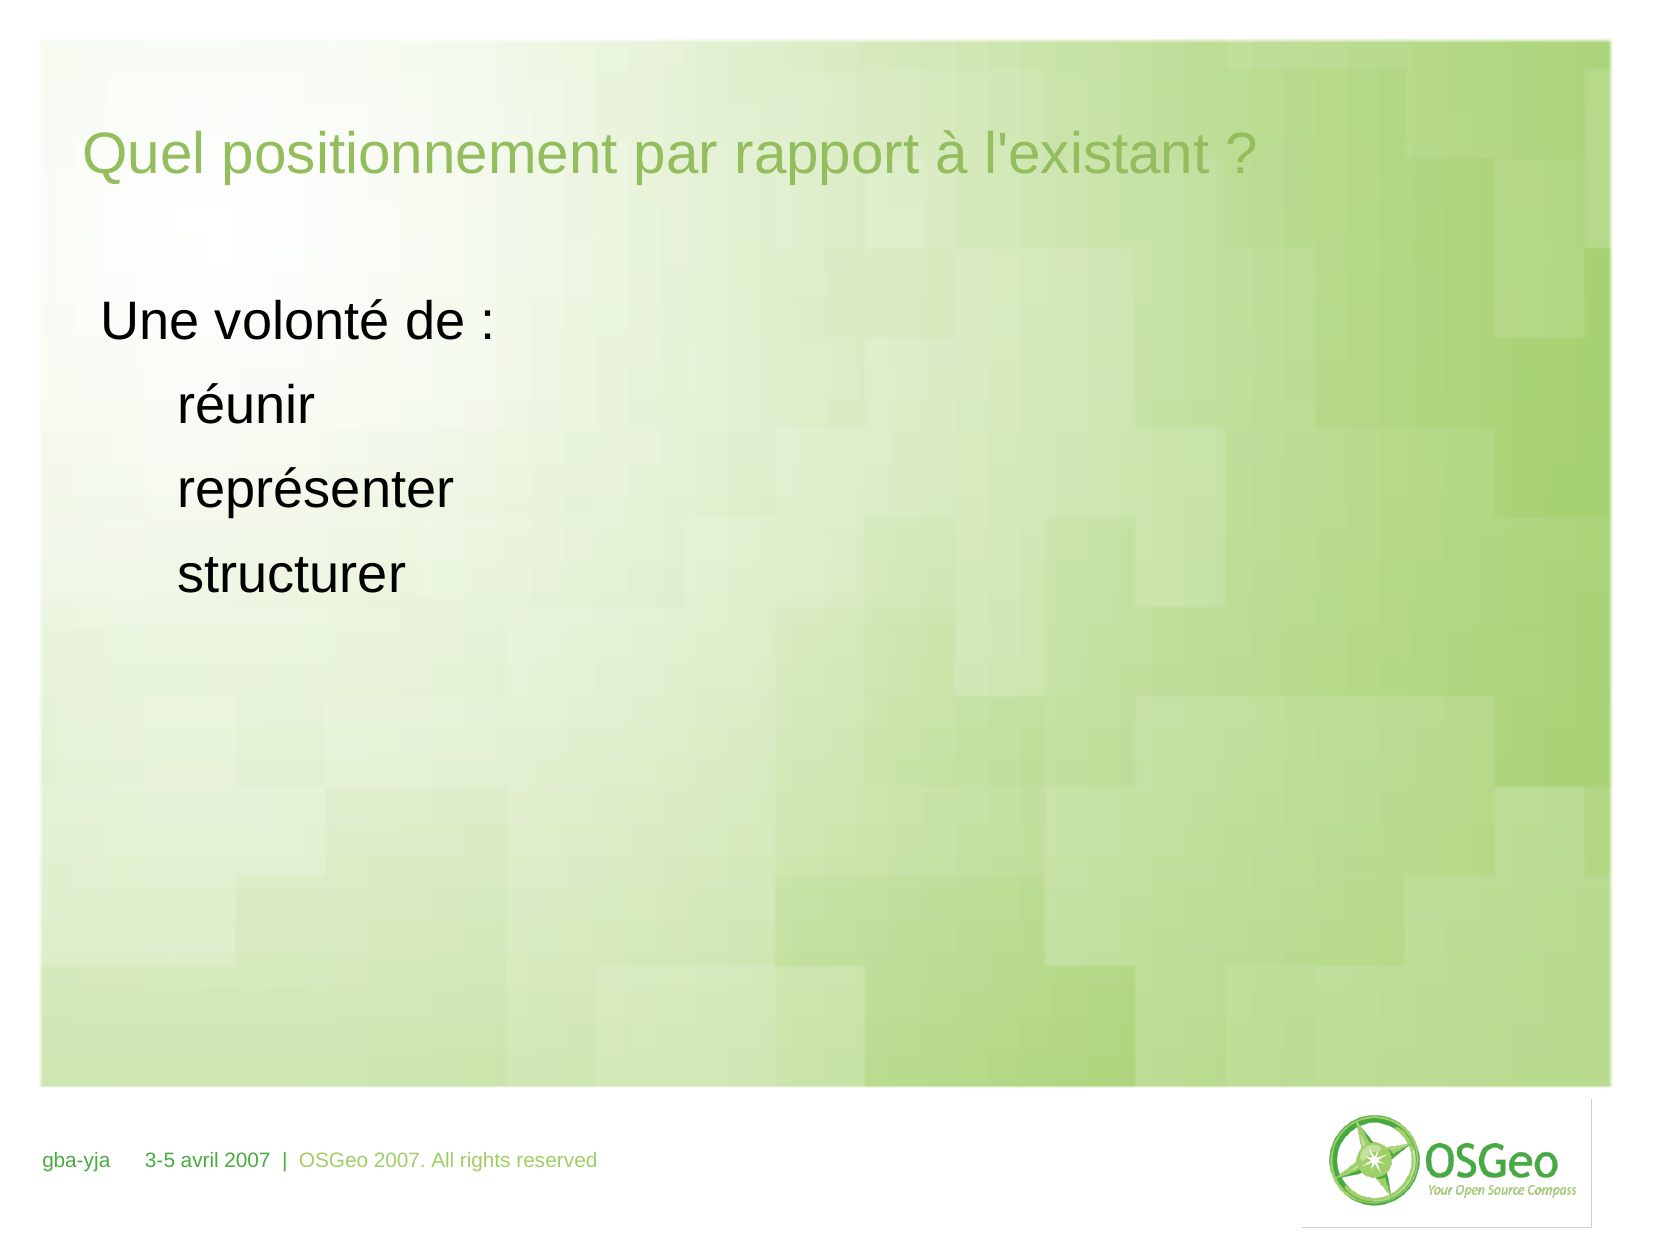

# Quel positionnement par rapport à l'existant ?
Une volonté de :
réunir
représenter
structurer